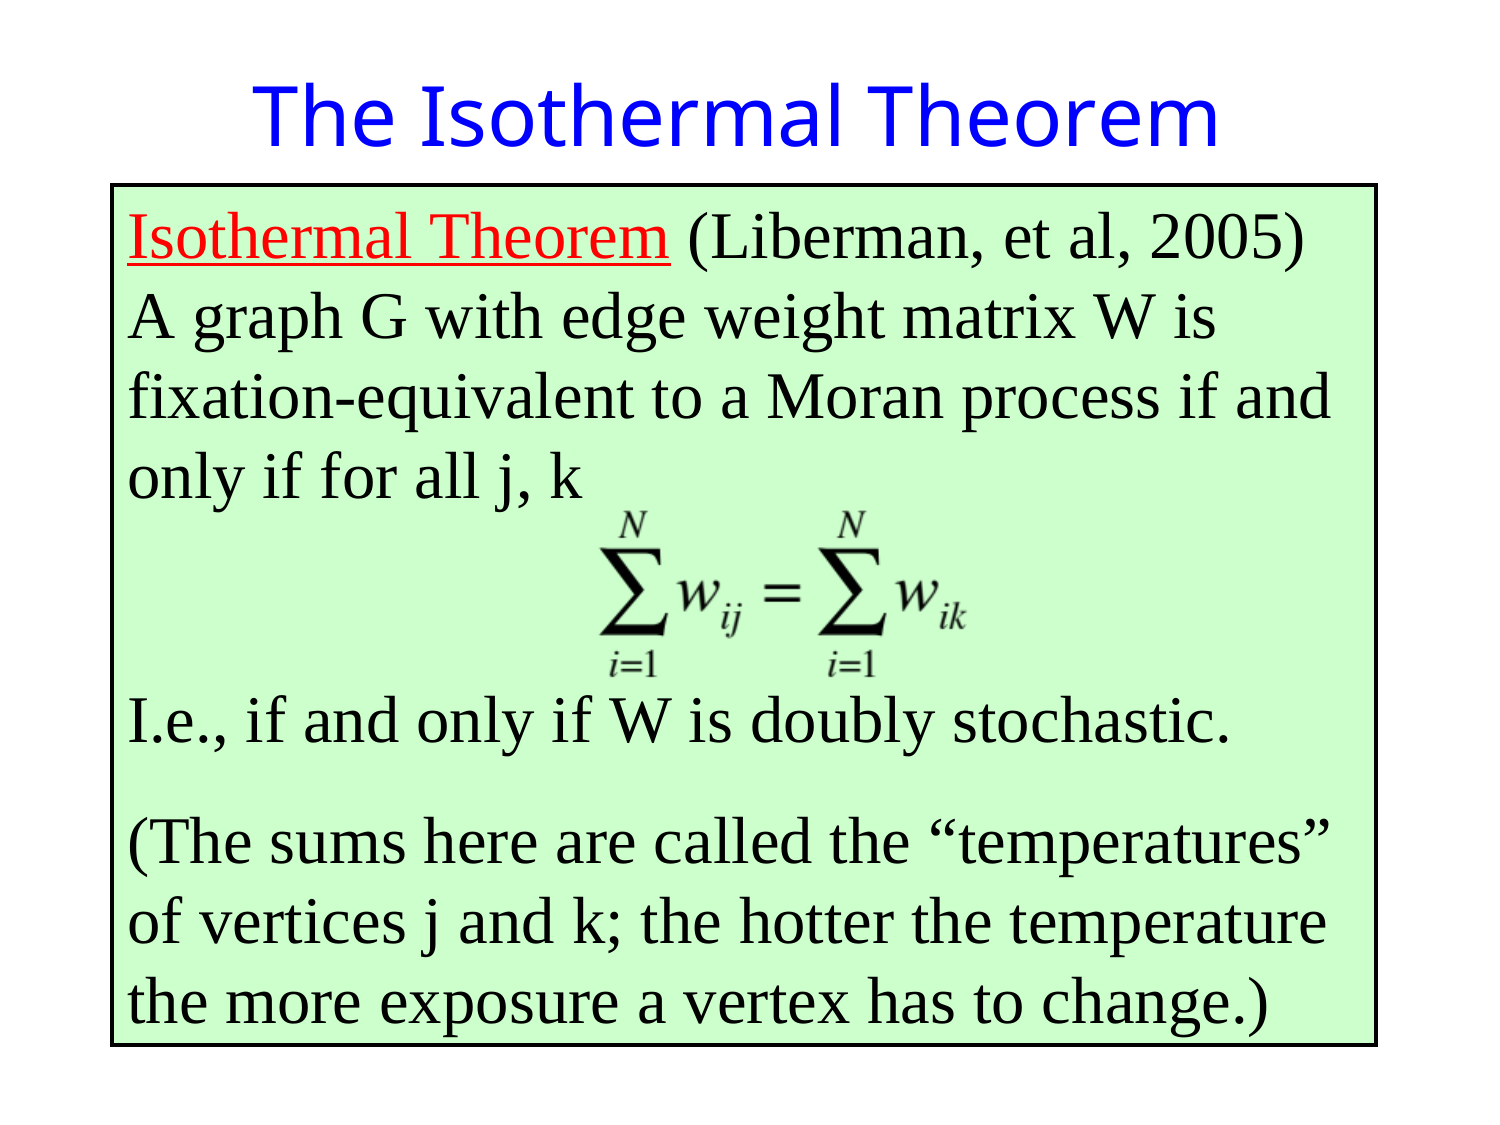

# The Isothermal Theorem
Isothermal Theorem (Liberman, et al, 2005) A graph G with edge weight matrix W is fixation-equivalent to a Moran process if and only if for all j, k
I.e., if and only if W is doubly stochastic.
(The sums here are called the “temperatures” of vertices j and k; the hotter the temperature the more exposure a vertex has to change.)